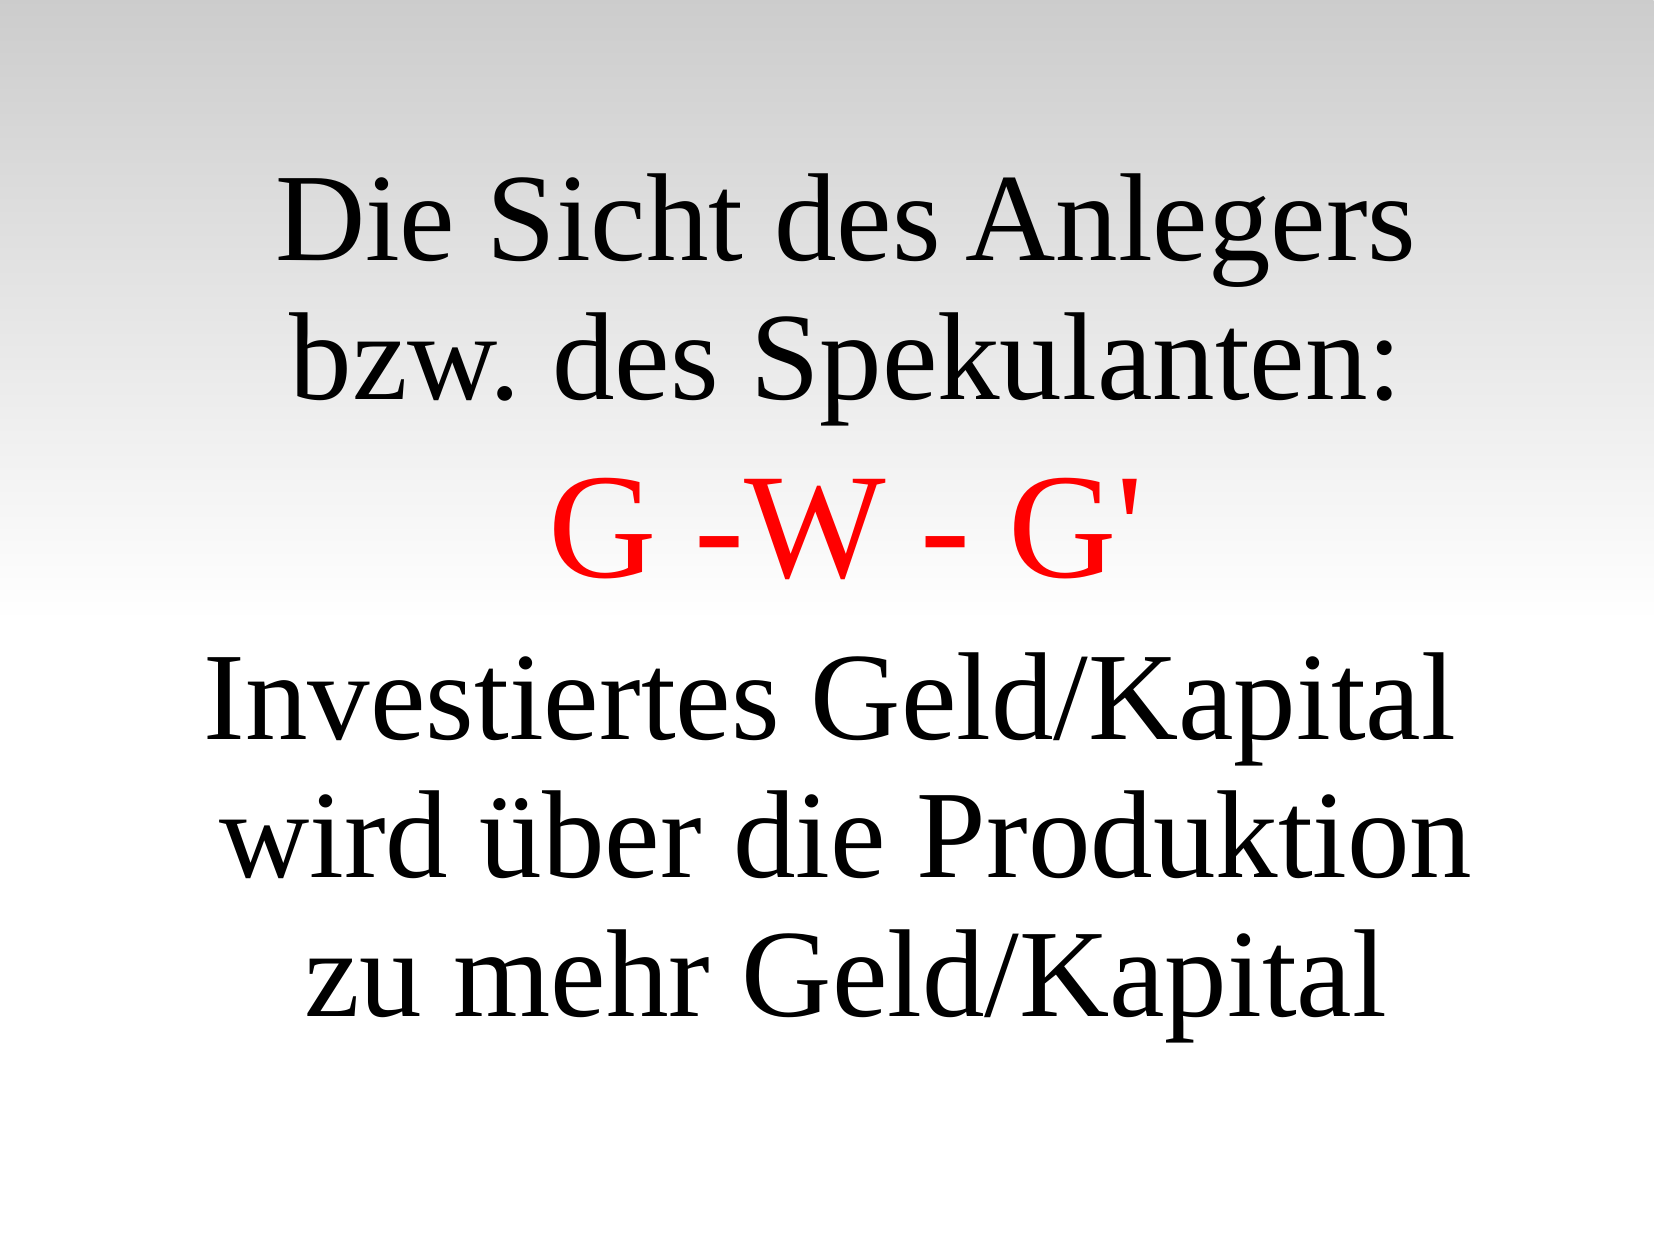

Die Sicht des Anlegers
bzw. des Spekulanten:
G -W - G'
Investiertes Geld/Kapital
wird über die Produktion
zu mehr Geld/Kapital